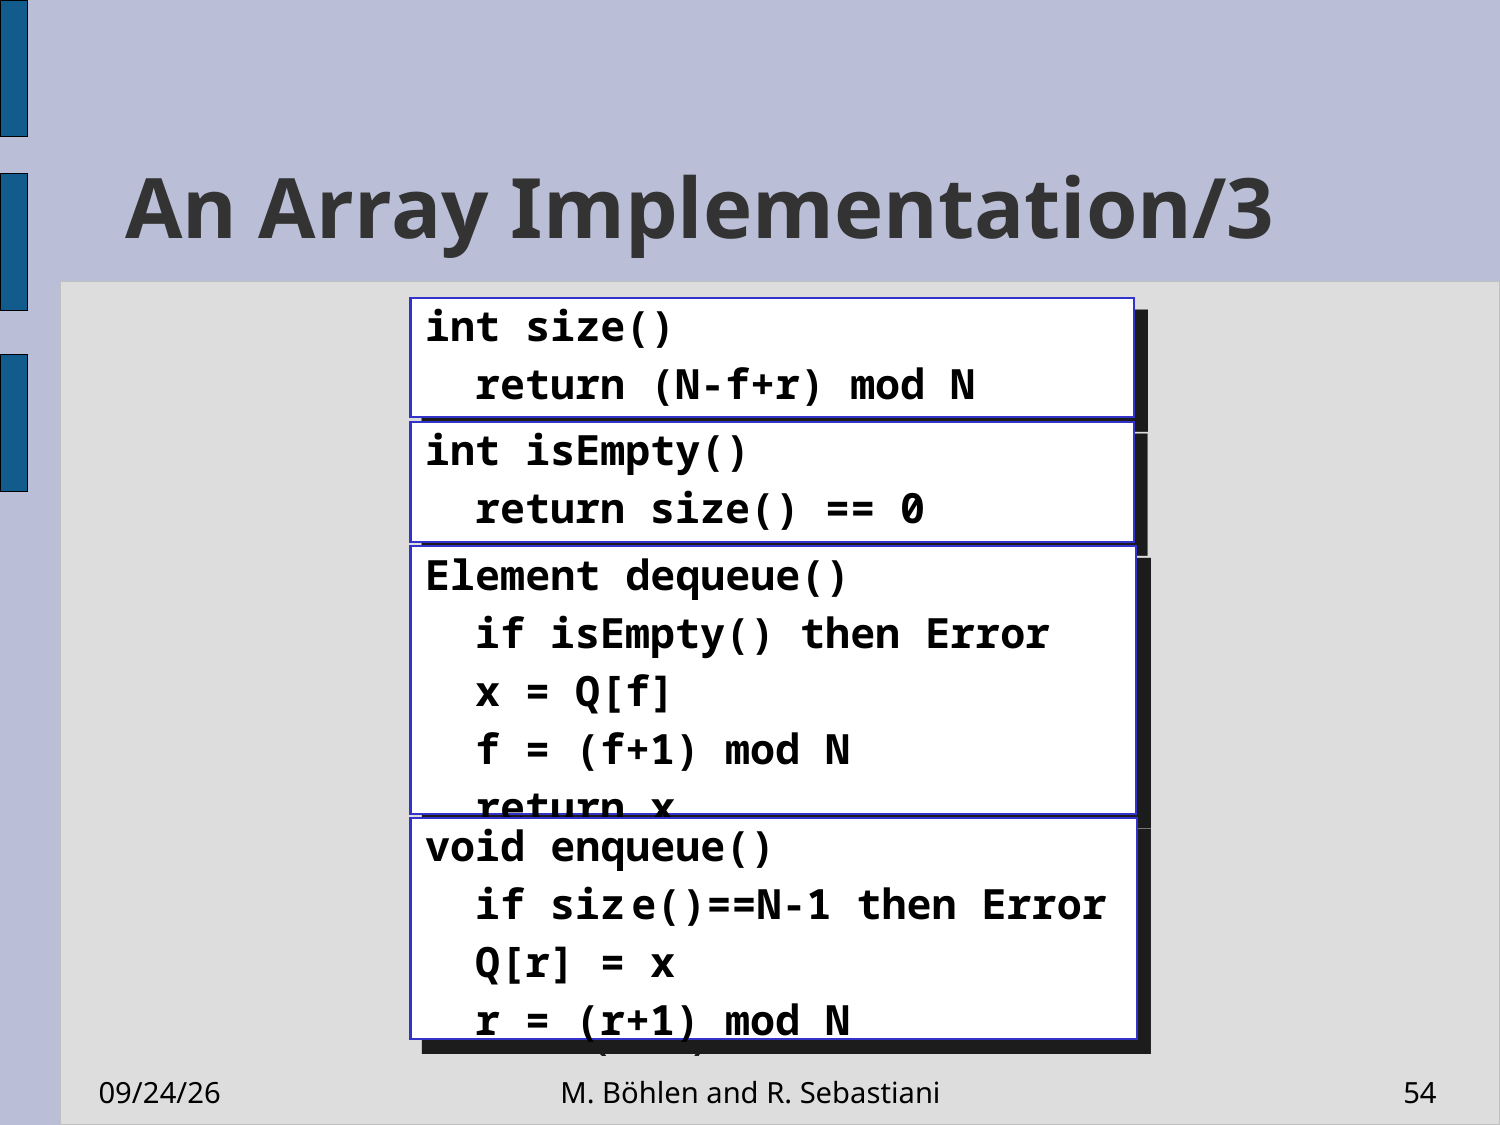

# An Array Implementation/3
int size()
 return (N-f+r) mod N
int isEmpty()
 return size() == 0
Element dequeue()
 if isEmpty() then Error
 x = Q[f]
 f = (f+1) mod N
 return x
void enqueue()
 if siz	e()==N-1 then Error
 Q[r] = x
 r = (r+1) mod N
M. Böhlen and R. Sebastiani
54